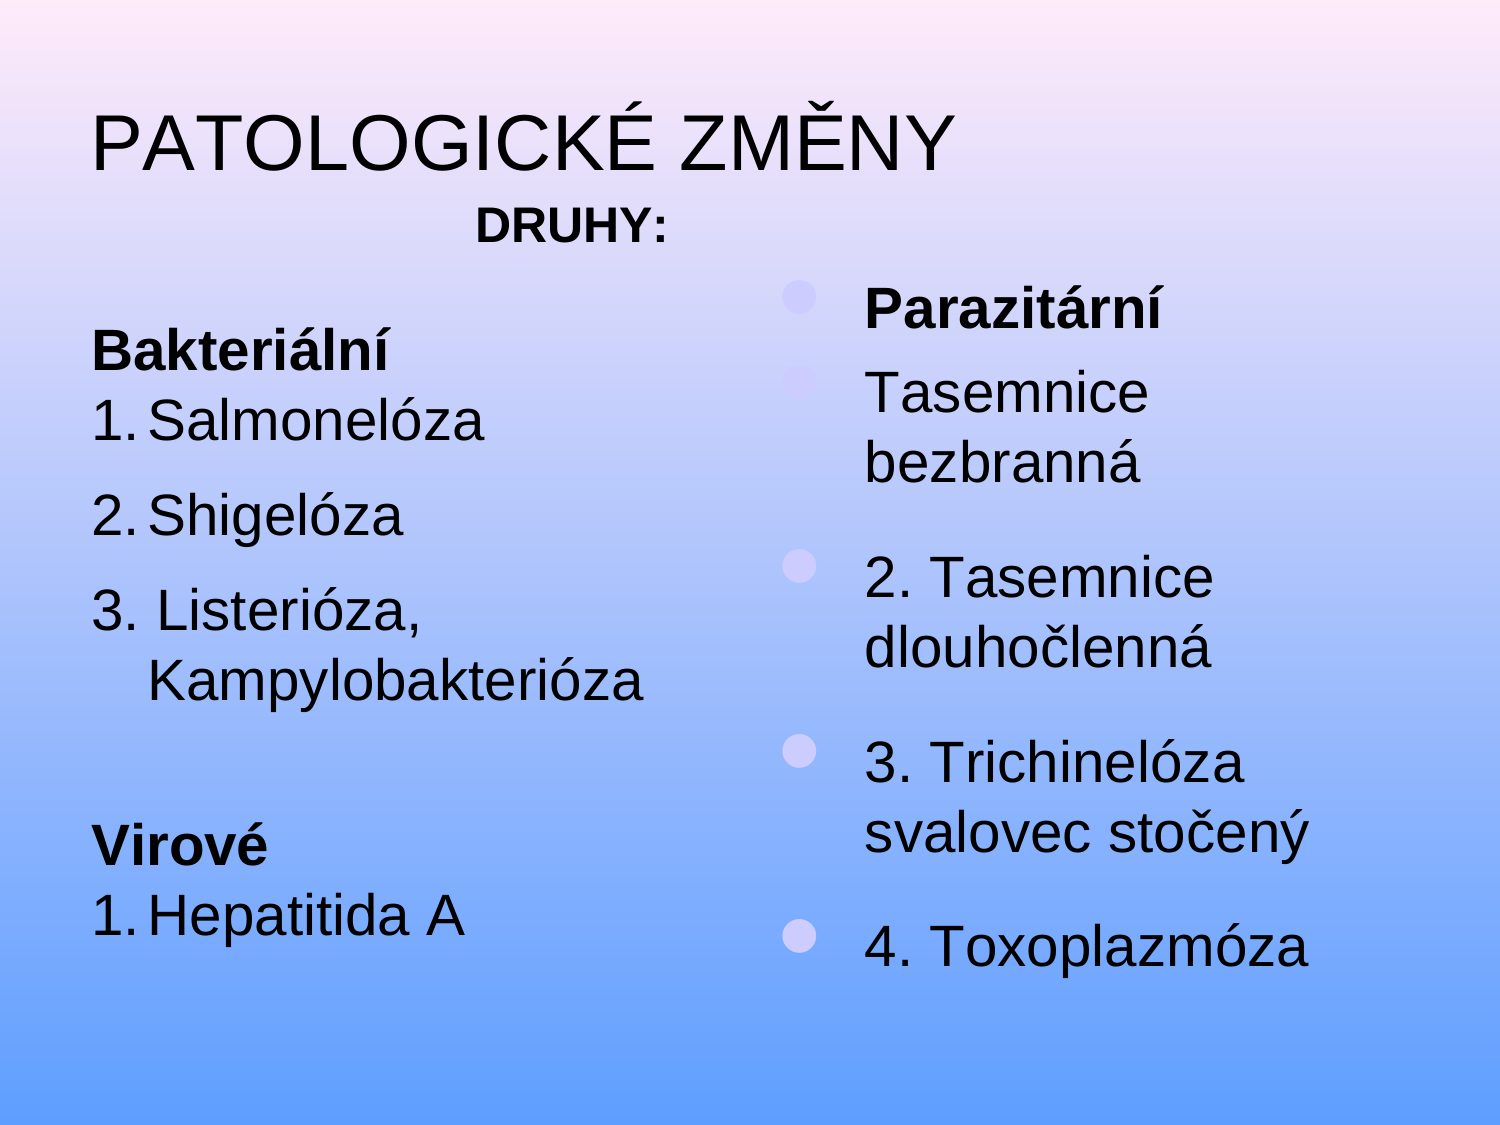

# PATOLOGICKÉ ZMĚNY
 			 DRUHY:
Bakteriální
Salmonelóza
Shigelóza
3. Listerióza, Kampylobakterióza
Virové
Hepatitida A
Parazitární
Tasemnice bezbranná
2. Tasemnice dlouhočlenná
3. Trichinelóza svalovec stočený
4. Toxoplazmóza